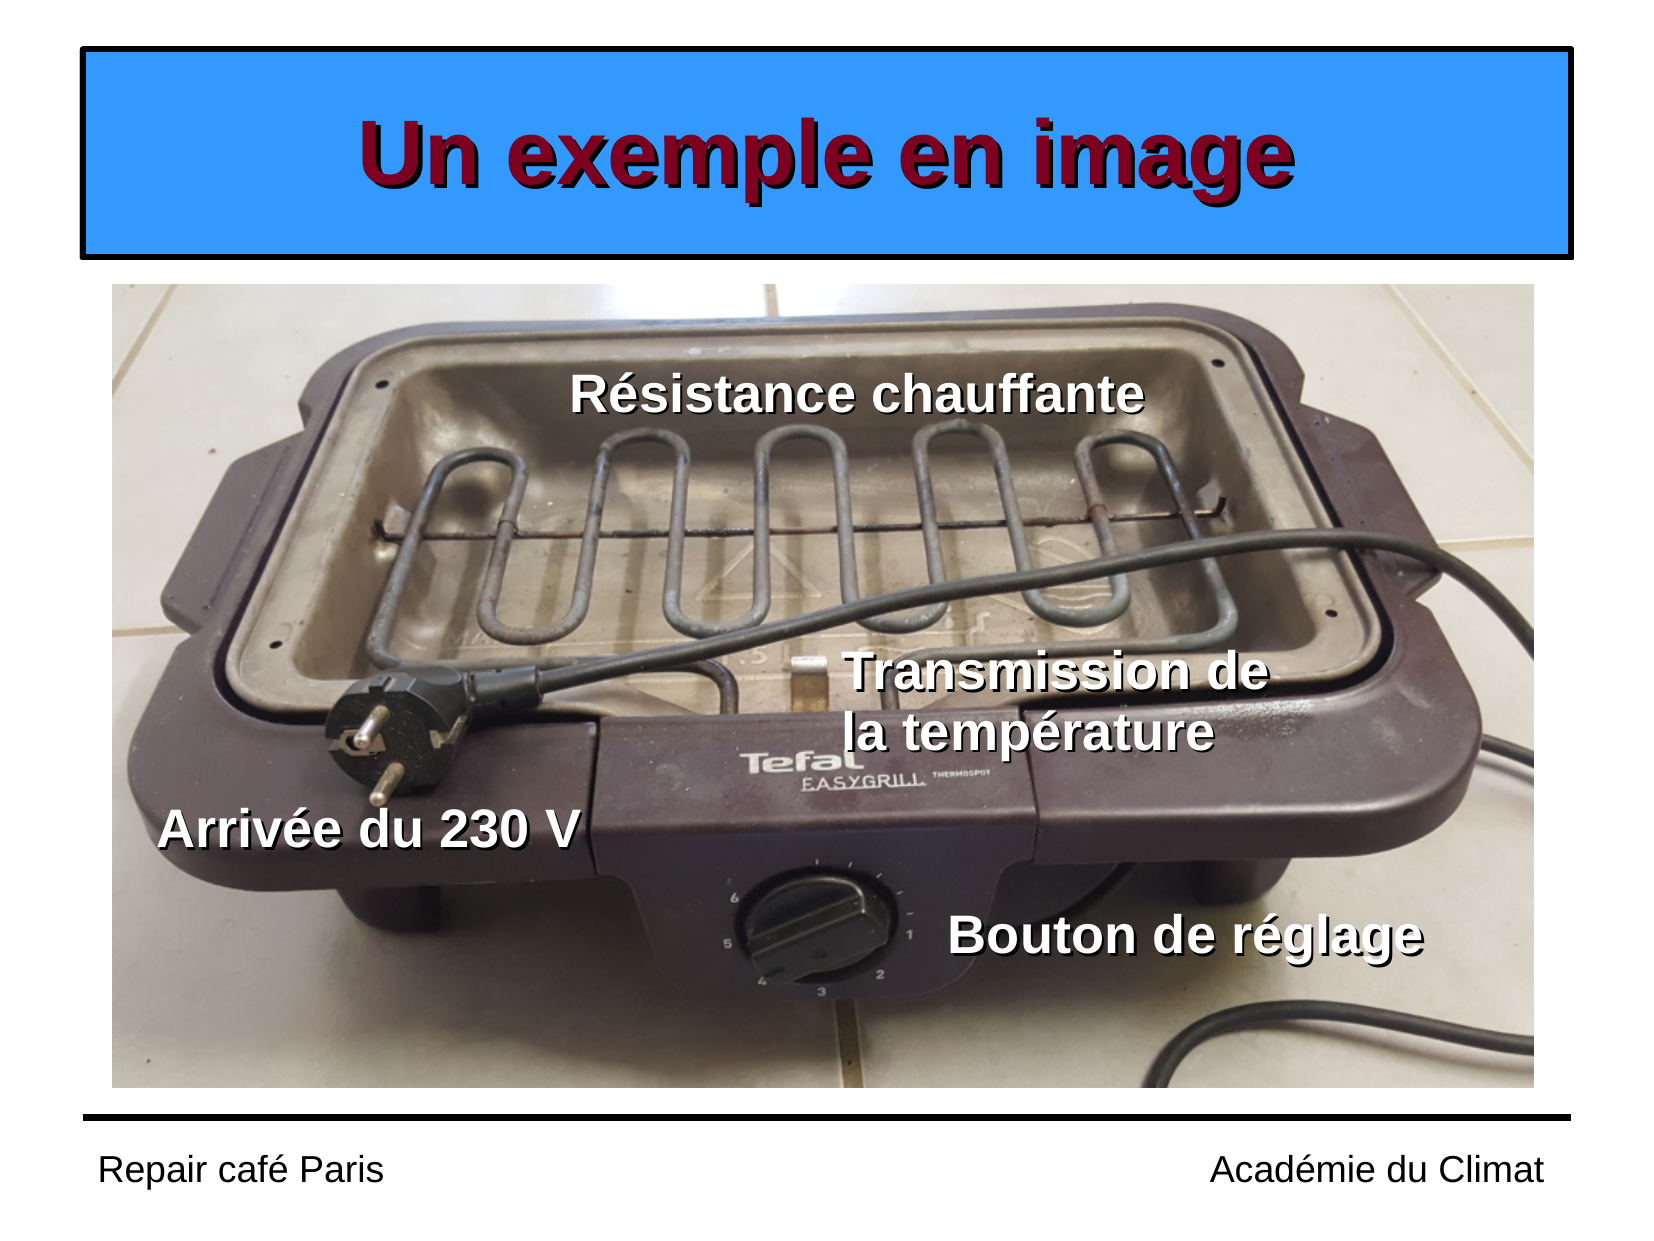

# Un exemple en image
Résistance chauffante
Transmission de
la température
Arrivée du 230 V
Bouton de réglage
Repair café Paris	Académie du Climat